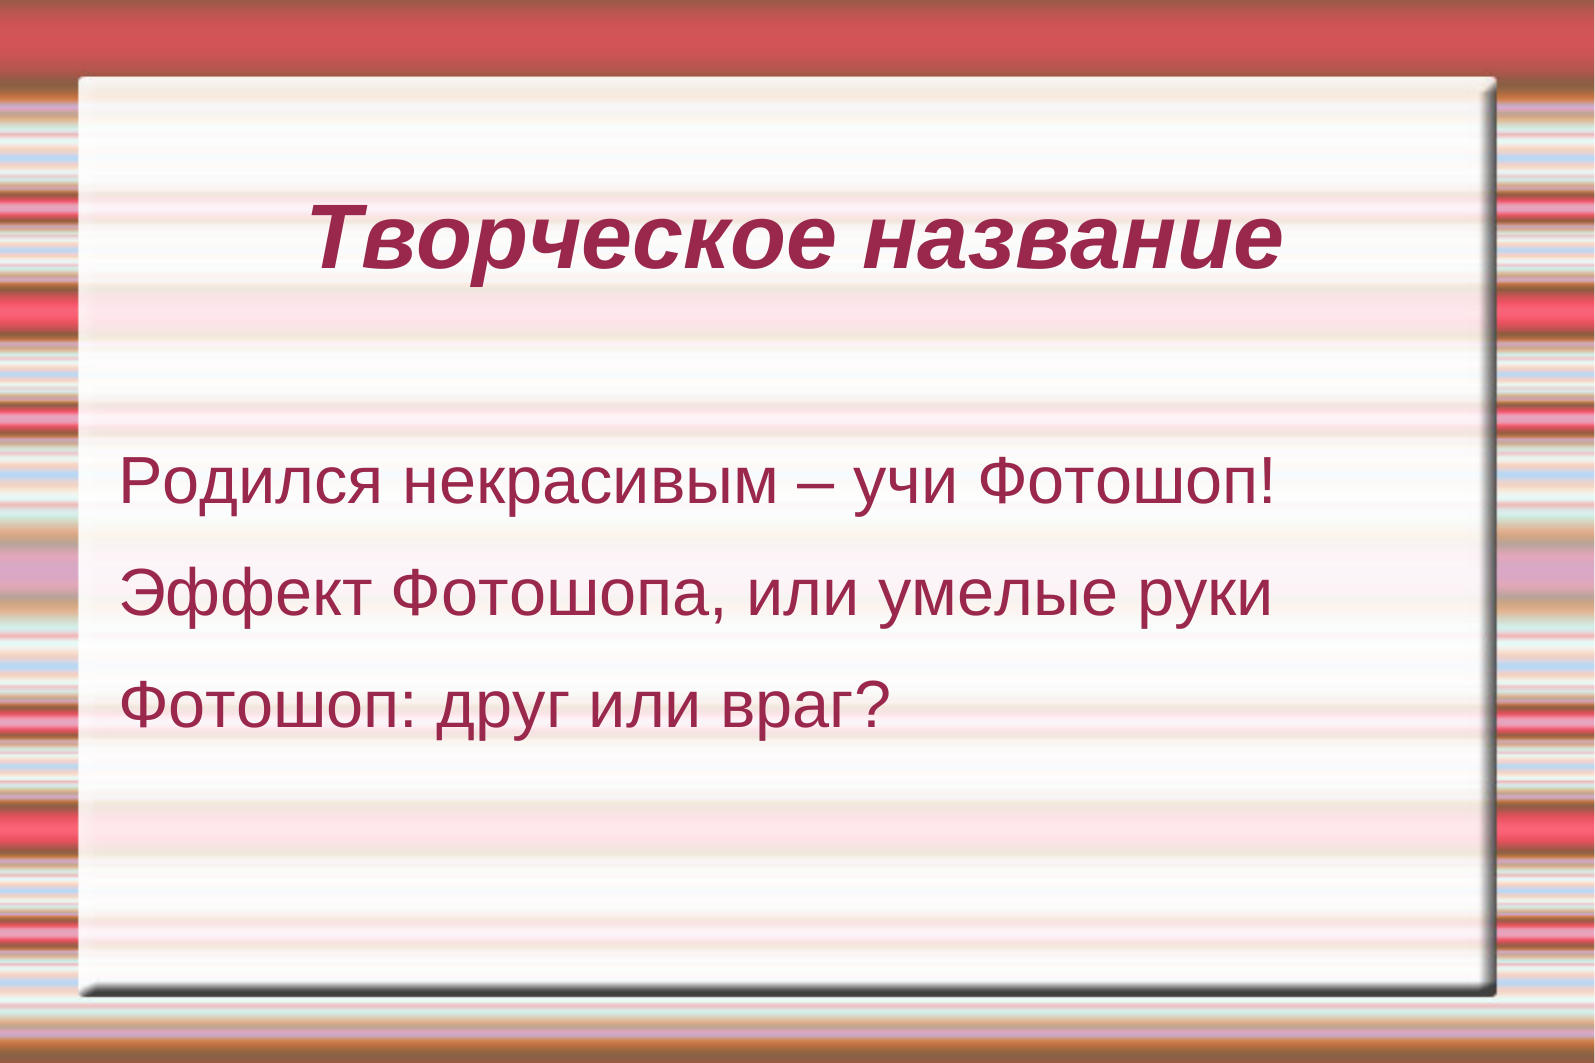

# Творческое название
Родился некрасивым – учи Фотошоп!
Эффект Фотошопа, или умелые руки
Фотошоп: друг или враг?